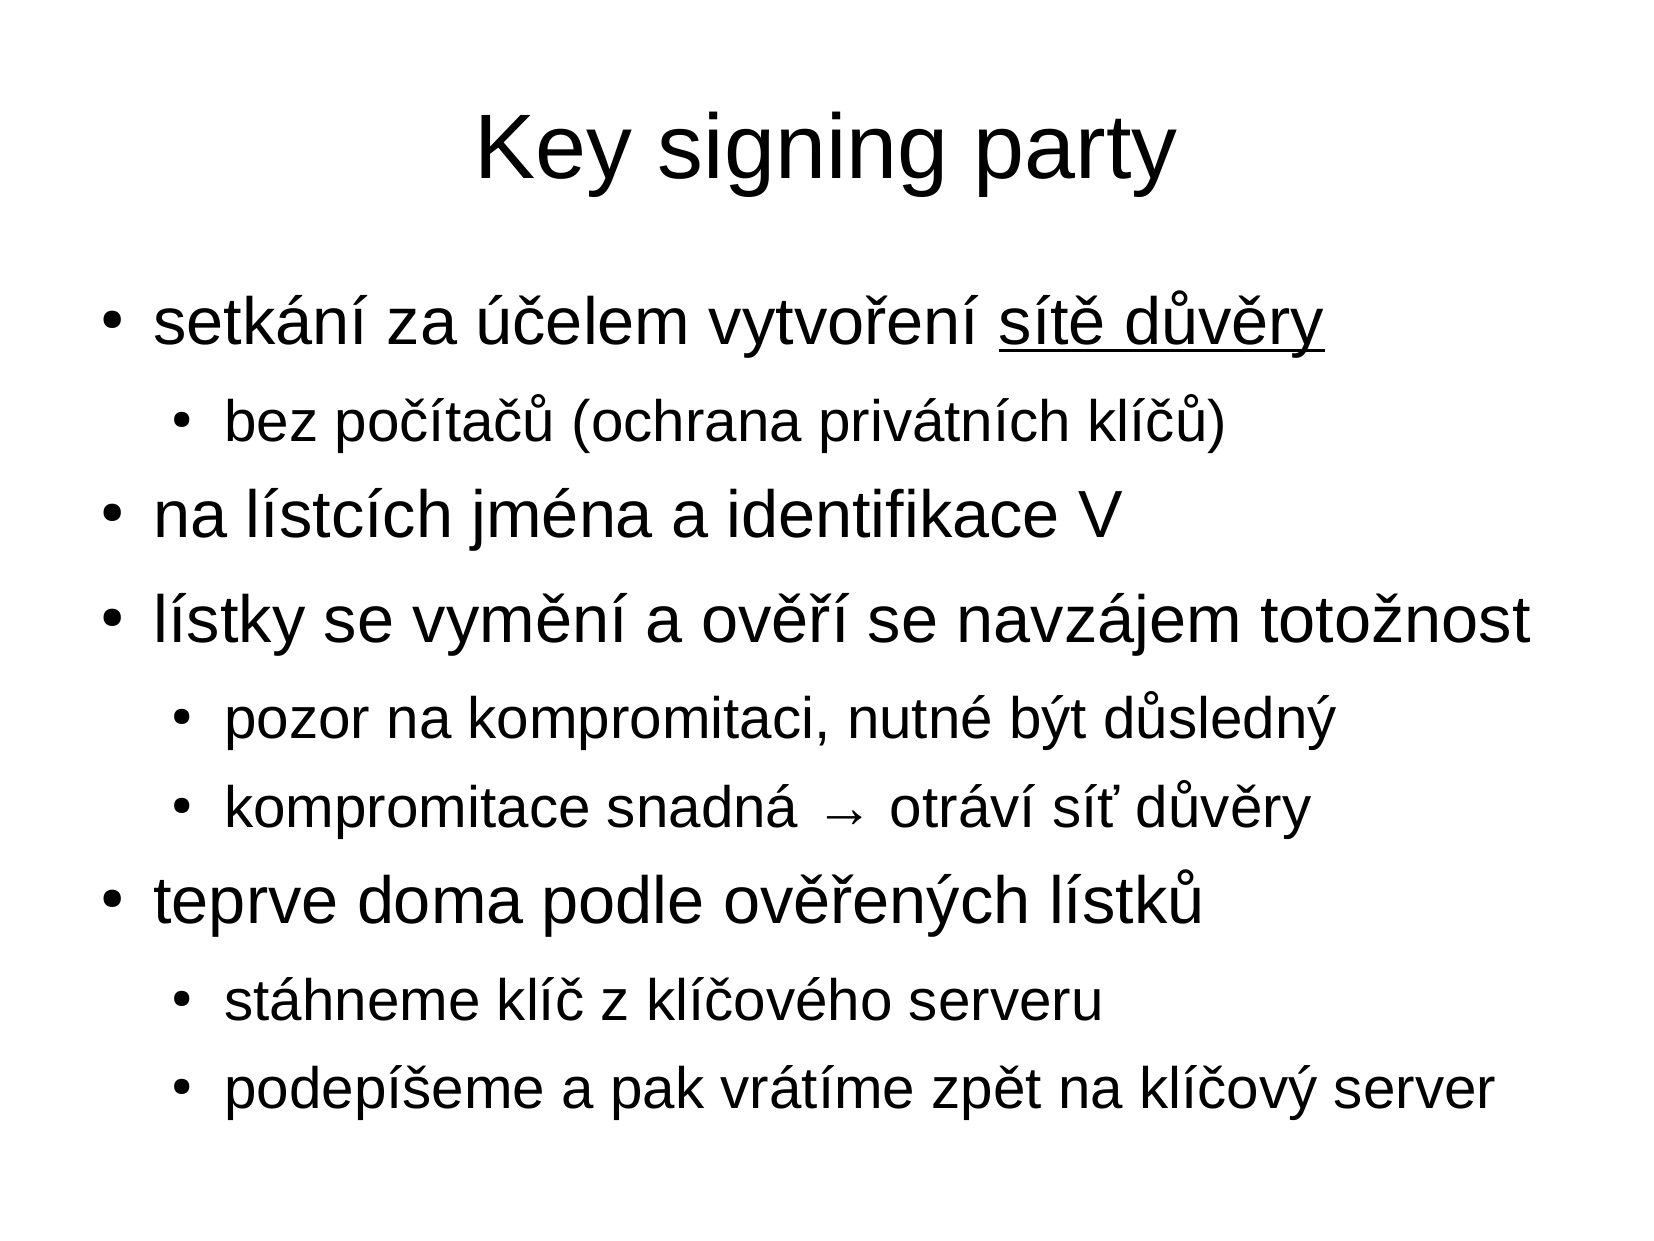

# Key signing party
setkání za účelem vytvoření sítě důvěry
bez počítačů (ochrana privátních klíčů)
na lístcích jména a identifikace V
lístky se vymění a ověří se navzájem totožnost
pozor na kompromitaci, nutné být důsledný
kompromitace snadná → otráví síť důvěry
teprve doma podle ověřených lístků
stáhneme klíč z klíčového serveru
podepíšeme a pak vrátíme zpět na klíčový server